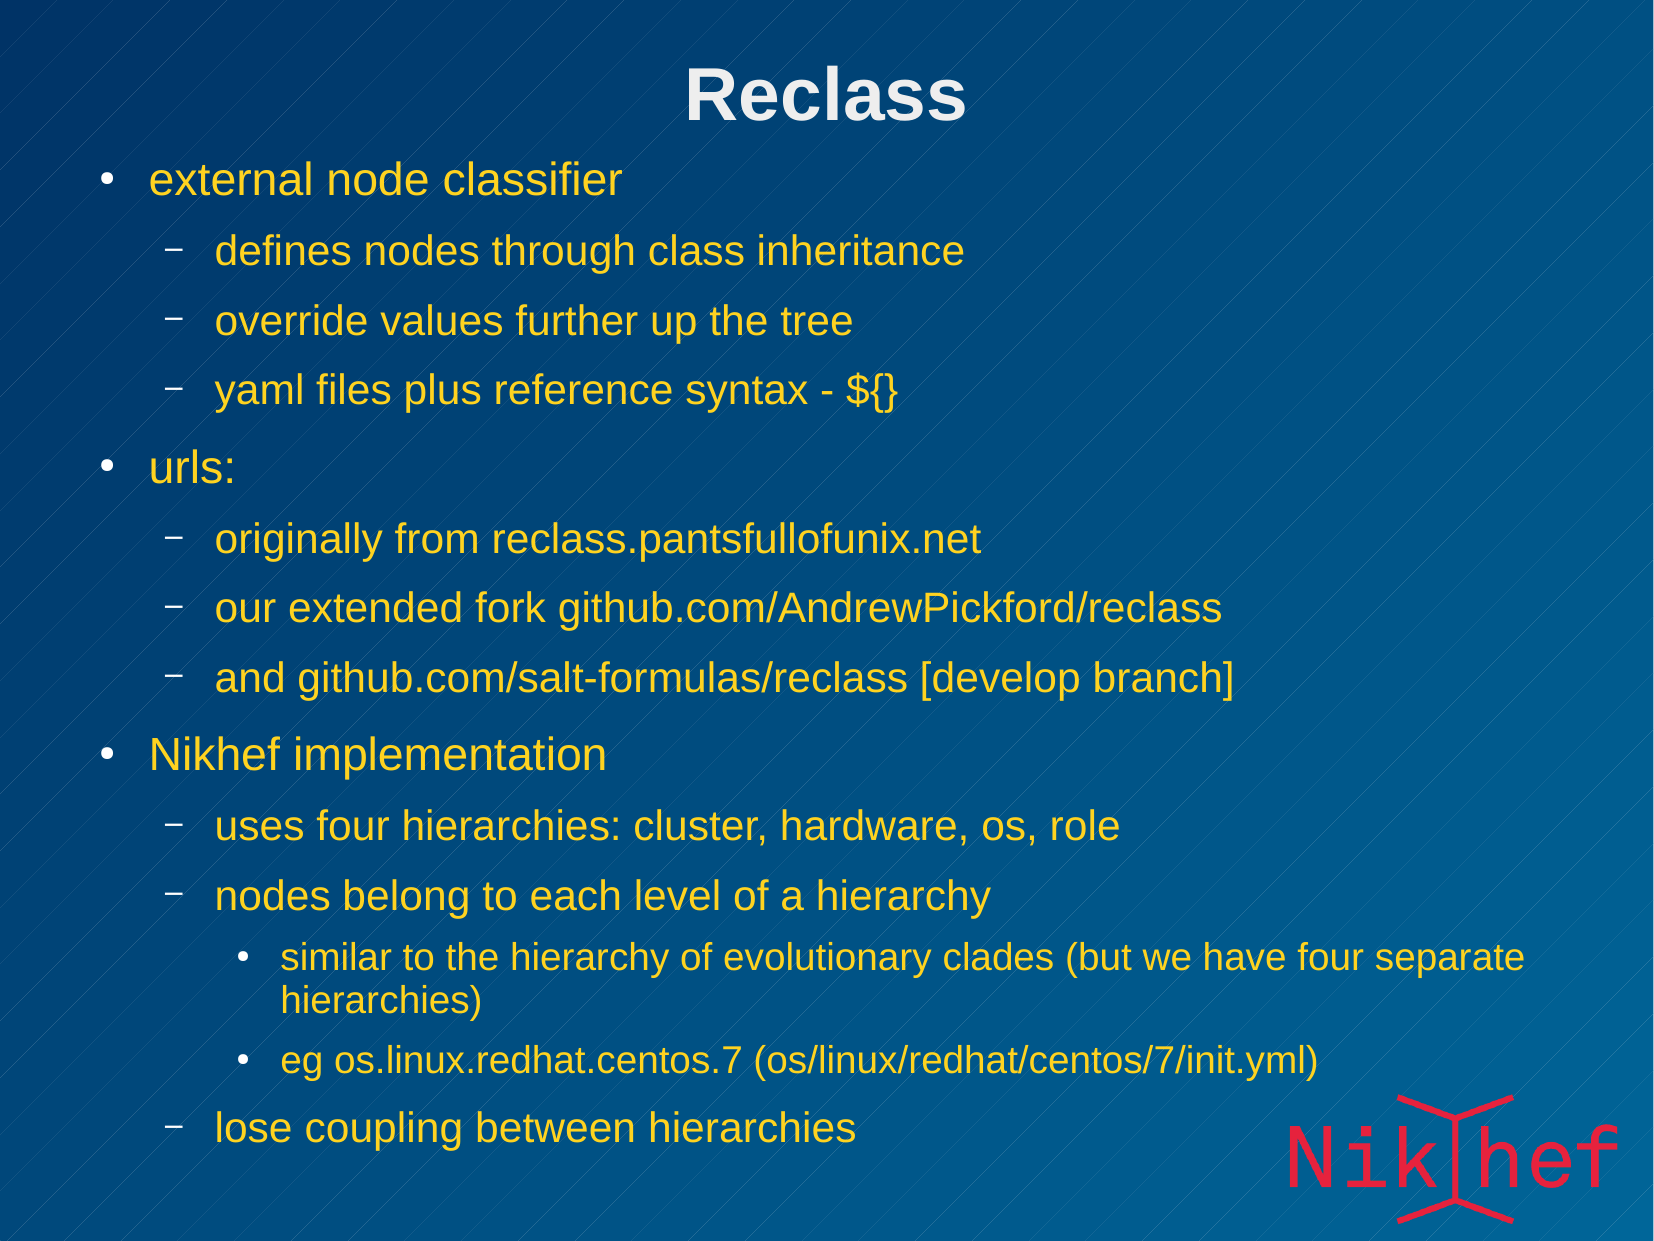

# Reclass
external node classifier
defines nodes through class inheritance
override values further up the tree
yaml files plus reference syntax - ${}
urls:
originally from reclass.pantsfullofunix.net
our extended fork github.com/AndrewPickford/reclass
and github.com/salt-formulas/reclass [develop branch]
Nikhef implementation
uses four hierarchies: cluster, hardware, os, role
nodes belong to each level of a hierarchy
similar to the hierarchy of evolutionary clades (but we have four separate hierarchies)
eg os.linux.redhat.centos.7 (os/linux/redhat/centos/7/init.yml)
lose coupling between hierarchies